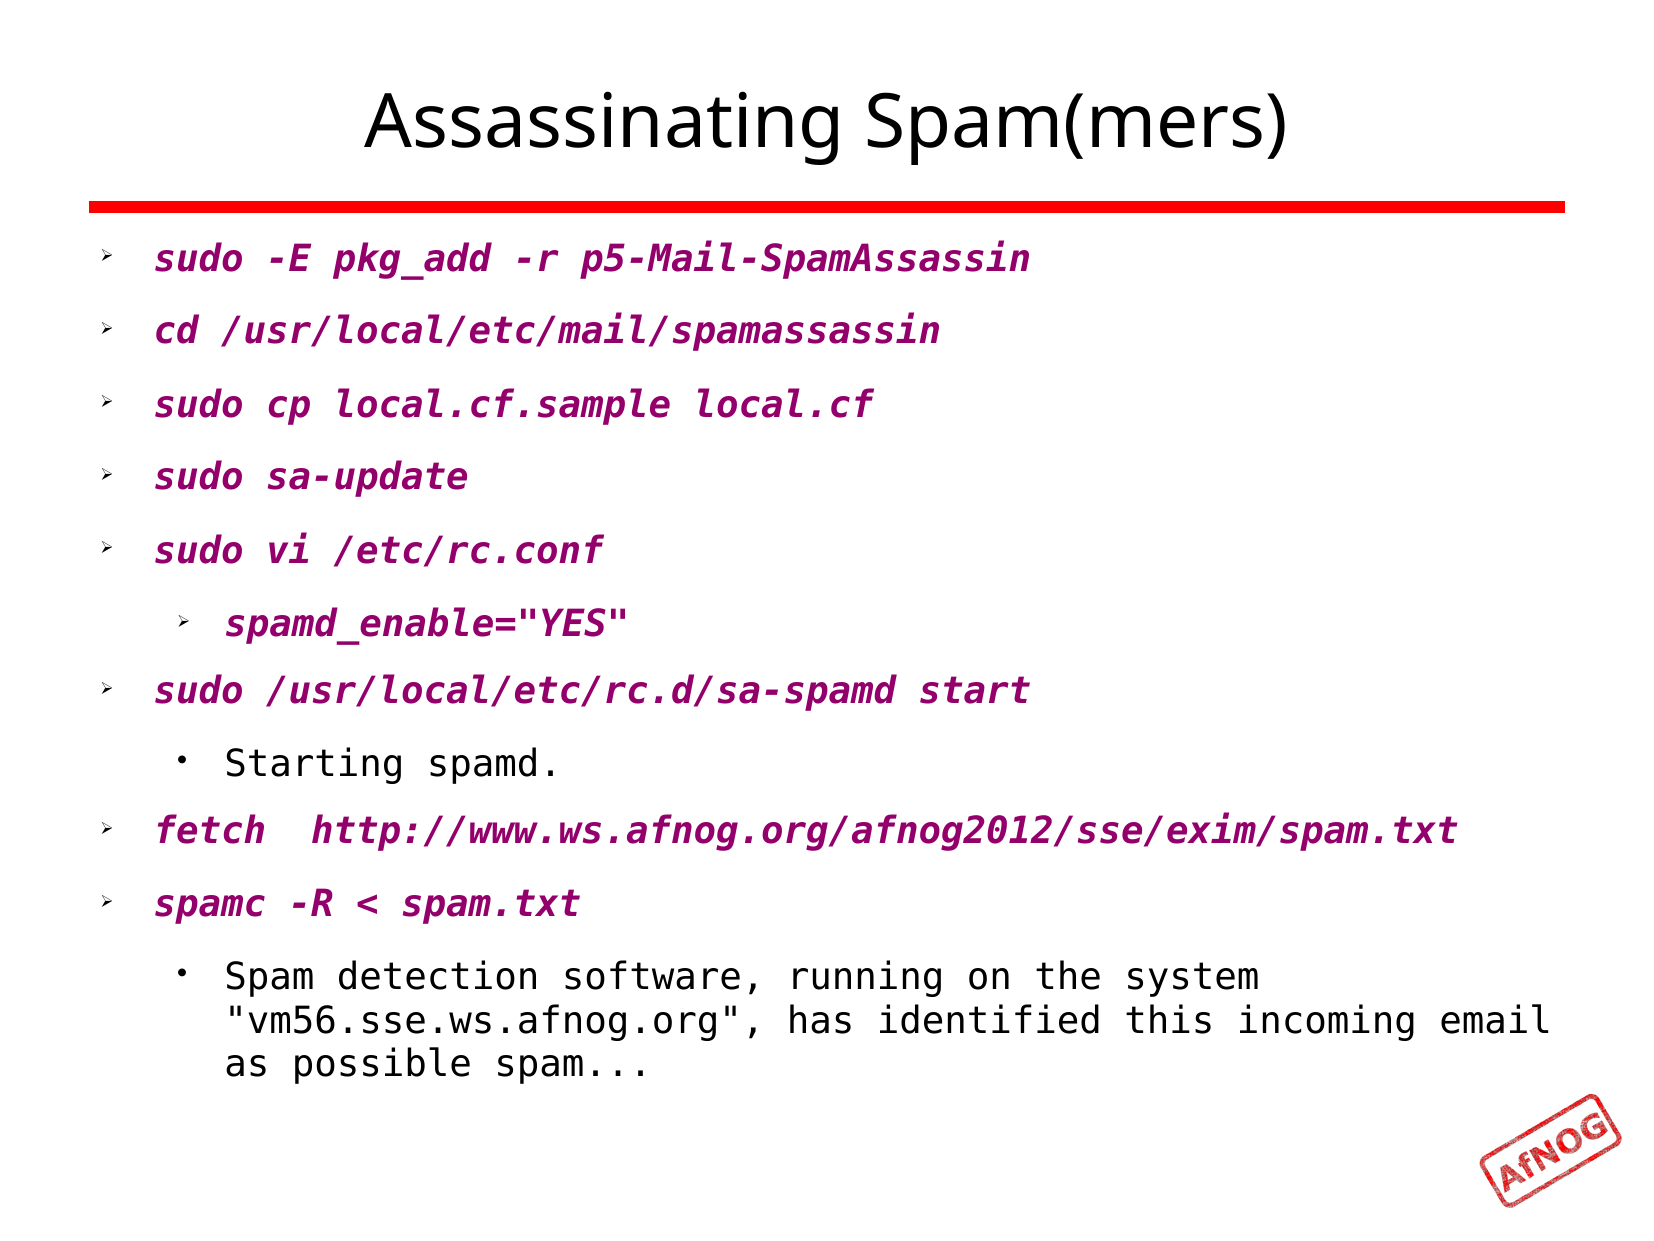

# Assassinating Spam(mers)
sudo -E pkg_add -r p5-Mail-SpamAssassin
cd /usr/local/etc/mail/spamassassin
sudo cp local.cf.sample local.cf
sudo sa-update
sudo vi /etc/rc.conf
spamd_enable="YES"
sudo /usr/local/etc/rc.d/sa-spamd start
Starting spamd.
fetch http://www.ws.afnog.org/afnog2012/sse/exim/spam.txt
spamc -R < spam.txt
Spam detection software, running on the system "vm56.sse.ws.afnog.org", has identified this incoming email as possible spam...